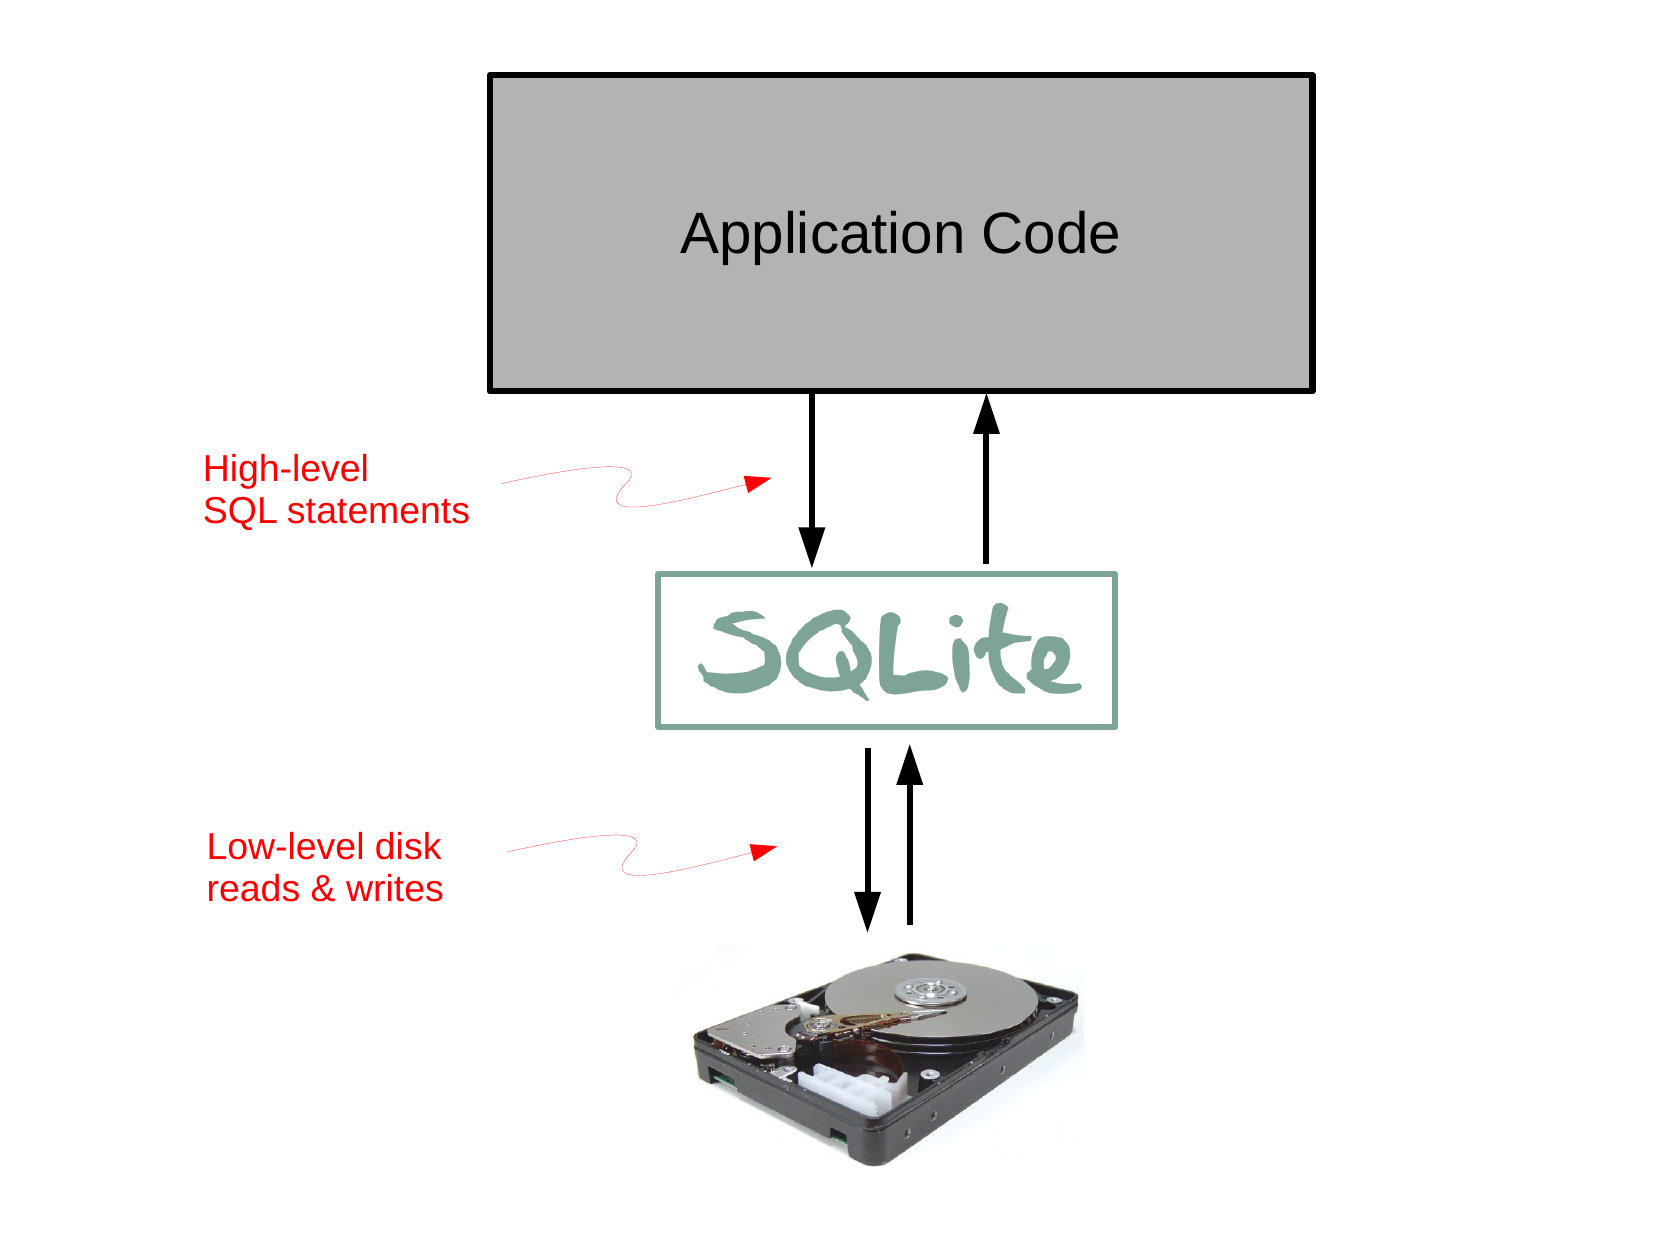

Application Code
High-level
SQL statements
Low-level disk
reads & writes